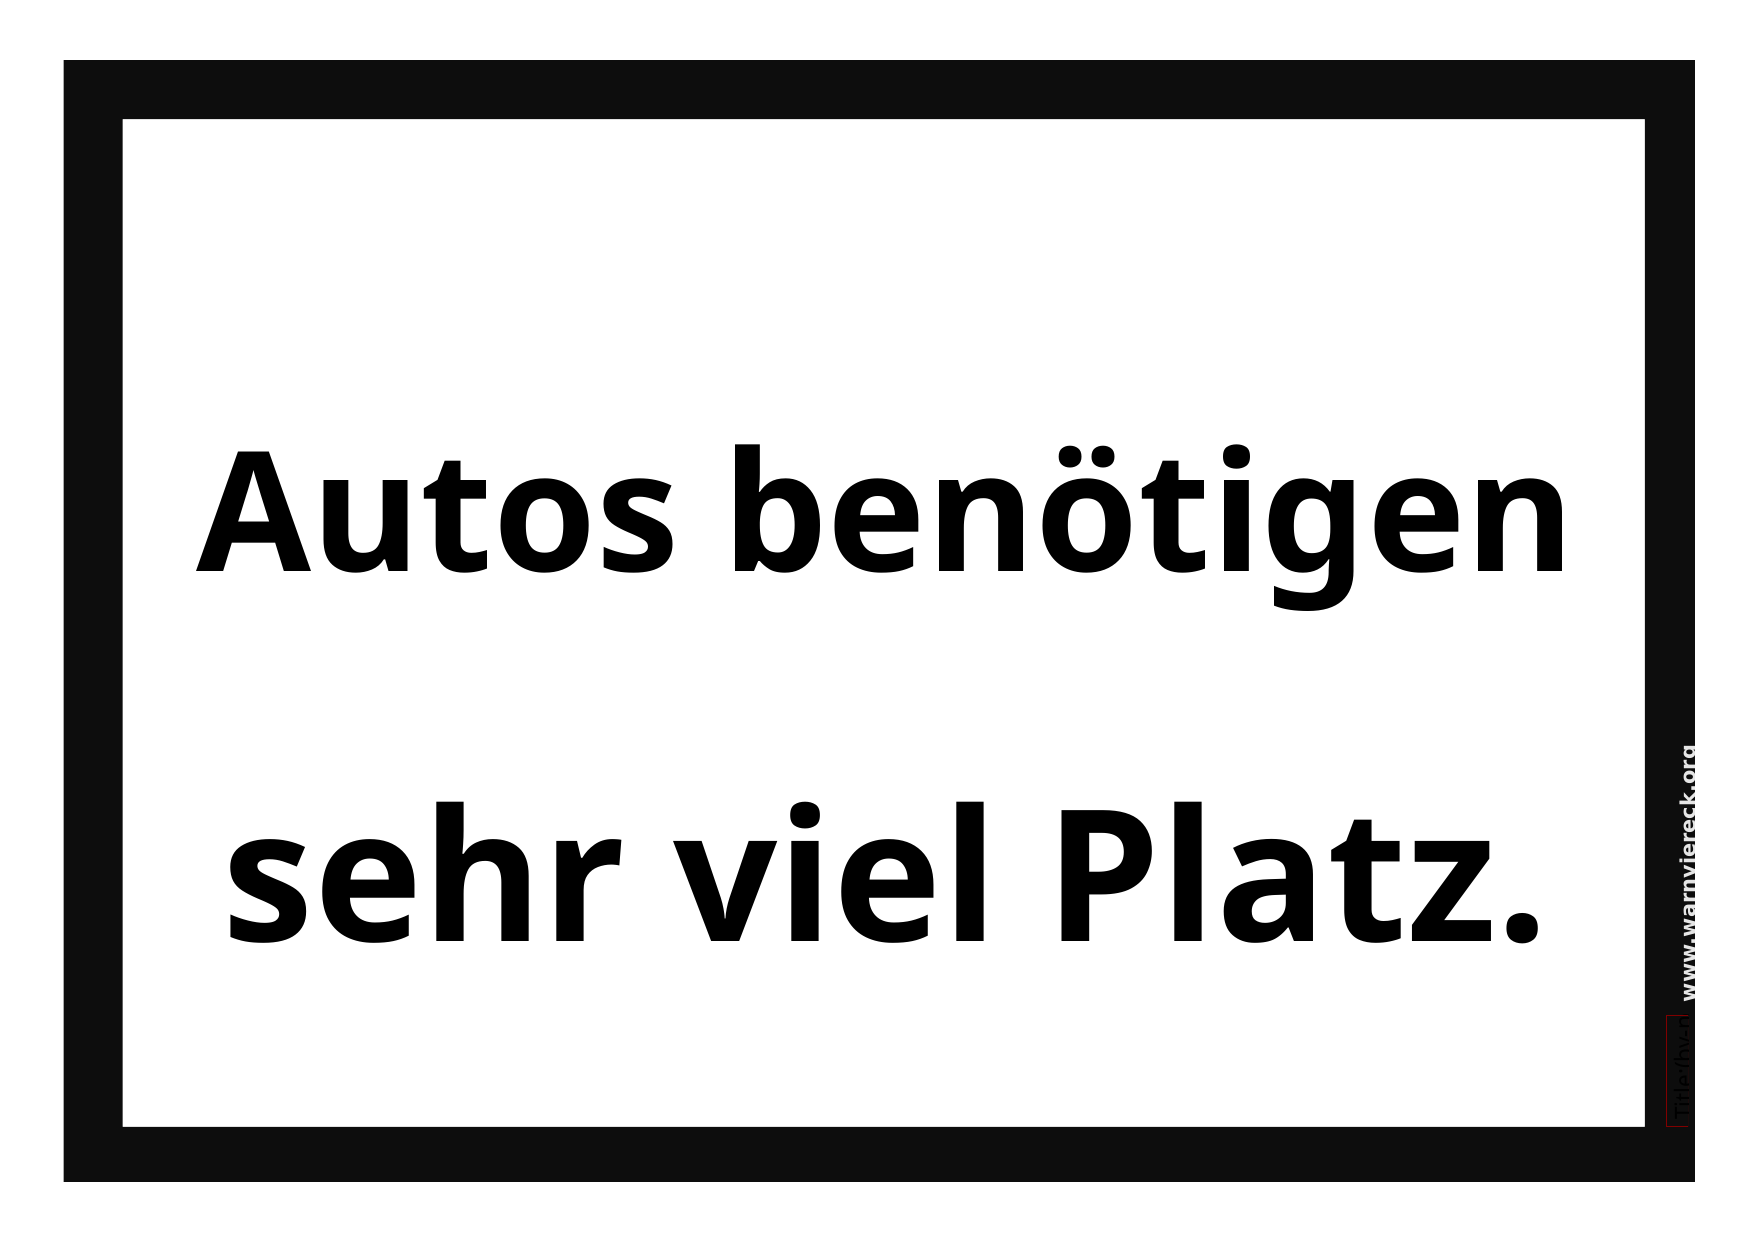

Autos benötigen
sehr viel Platz.
Jede Sekunde wird ein Quadratmeter für
Strassen oder Parkplätze verbetoniert.